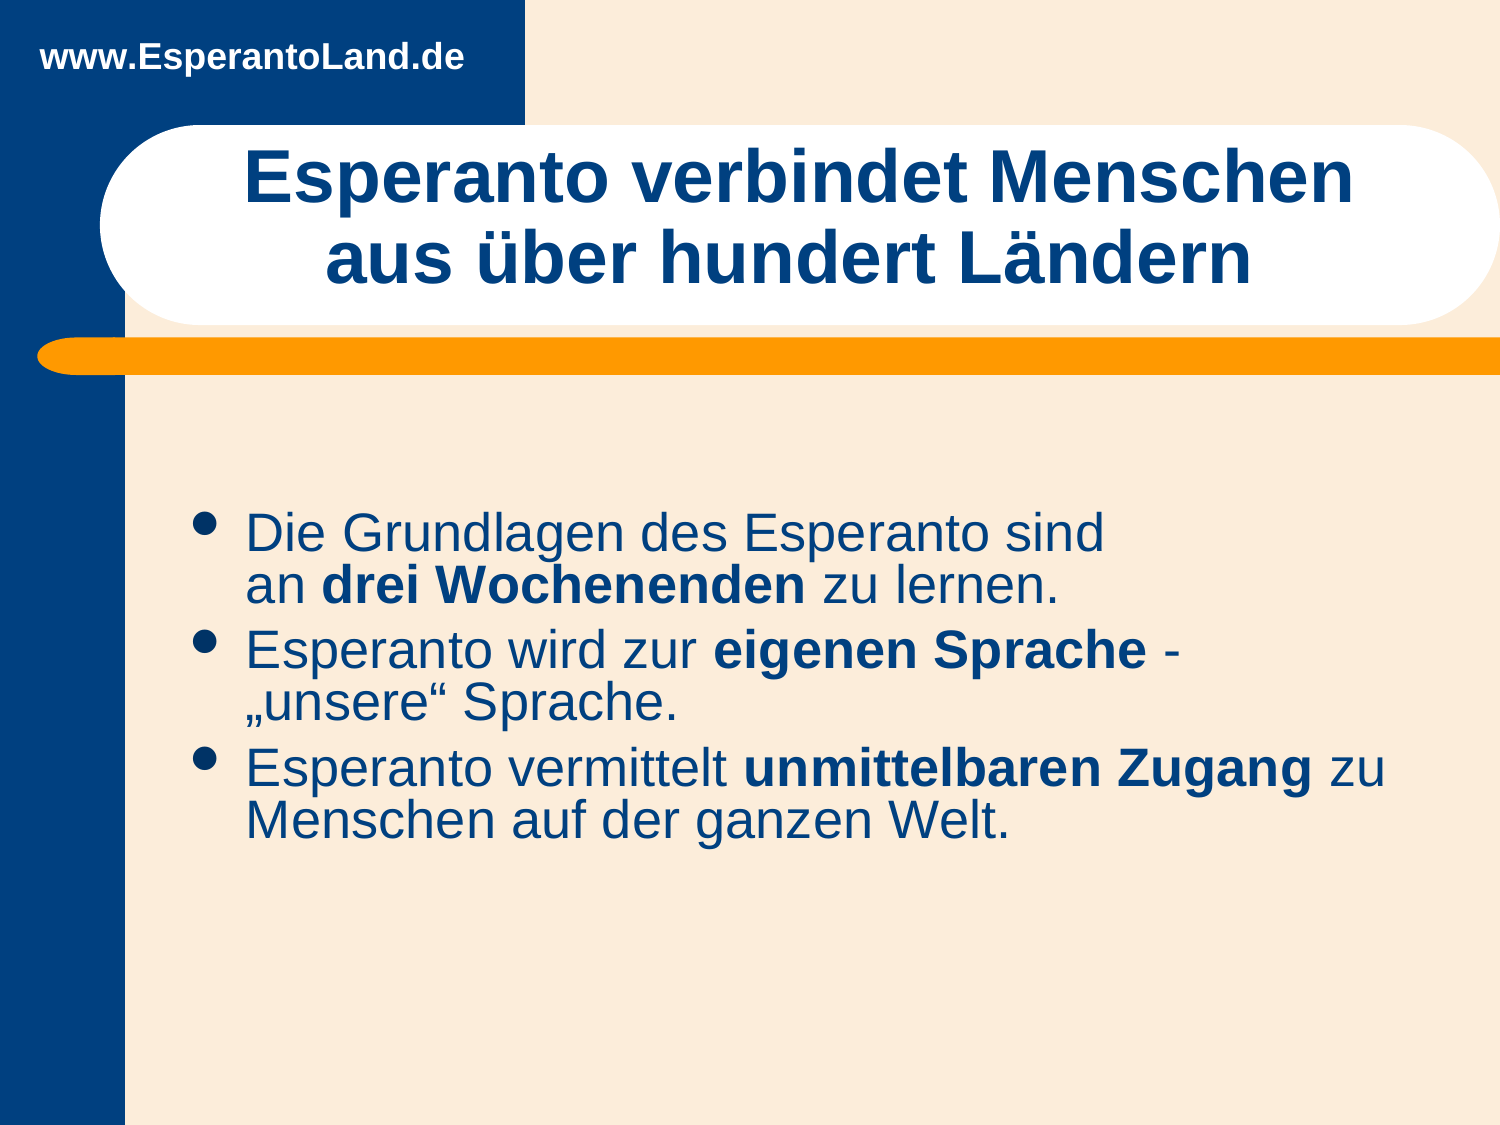

# Esperanto verbindet Menschen aus über hundert Ländern
Die Grundlagen des Esperanto sind
an drei Wochenenden zu lernen.
Esperanto wird zur eigenen Sprache -
„unsere“ Sprache.
Esperanto vermittelt unmittelbaren Zugang zu Menschen auf der ganzen Welt.